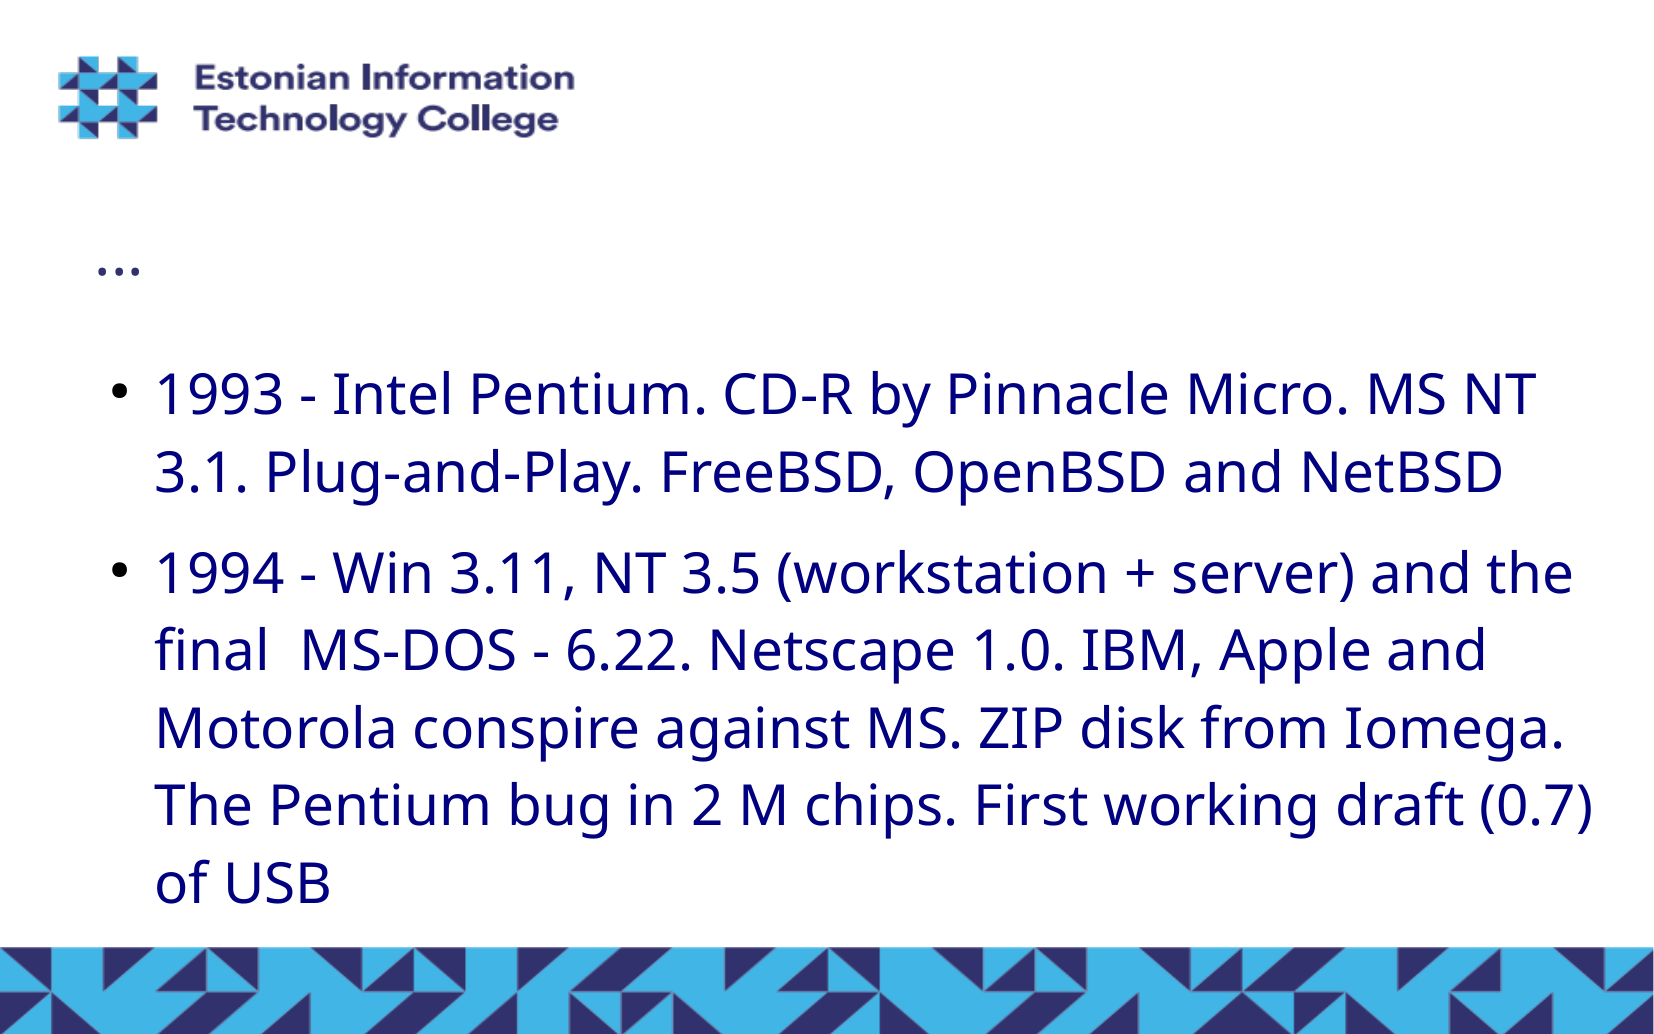

# ...
1993 - Intel Pentium. CD-R by Pinnacle Micro. MS NT 3.1. Plug-and-Play. FreeBSD, OpenBSD and NetBSD
1994 - Win 3.11, NT 3.5 (workstation + server) and the final MS-DOS - 6.22. Netscape 1.0. IBM, Apple and Motorola conspire against MS. ZIP disk from Iomega. The Pentium bug in 2 M chips. First working draft (0.7) of USB